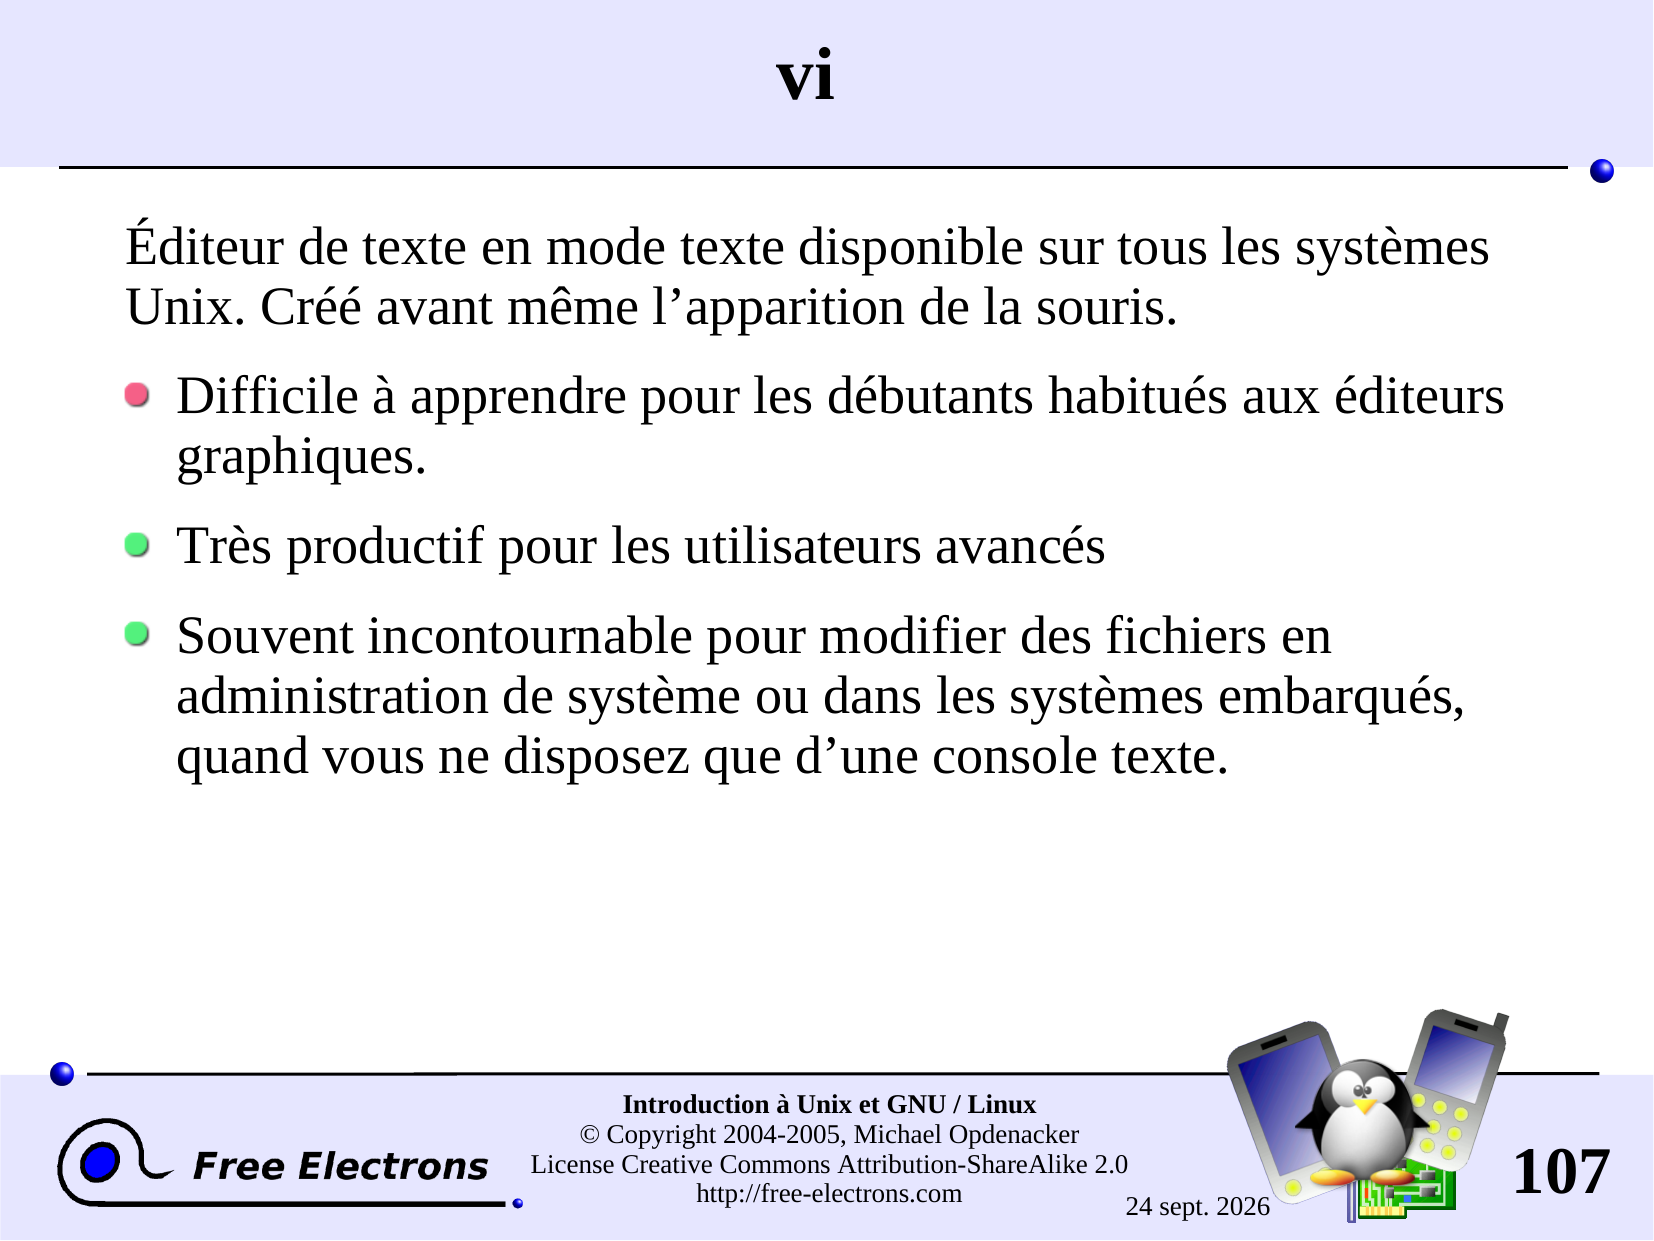

# vi
Éditeur de texte en mode texte disponible sur tous les systèmes Unix. Créé avant même l’apparition de la souris.
Difficile à apprendre pour les débutants habitués aux éditeurs graphiques.
Très productif pour les utilisateurs avancés
Souvent incontournable pour modifier des fichiers en administration de système ou dans les systèmes embarqués, quand vous ne disposez que d’une console texte.